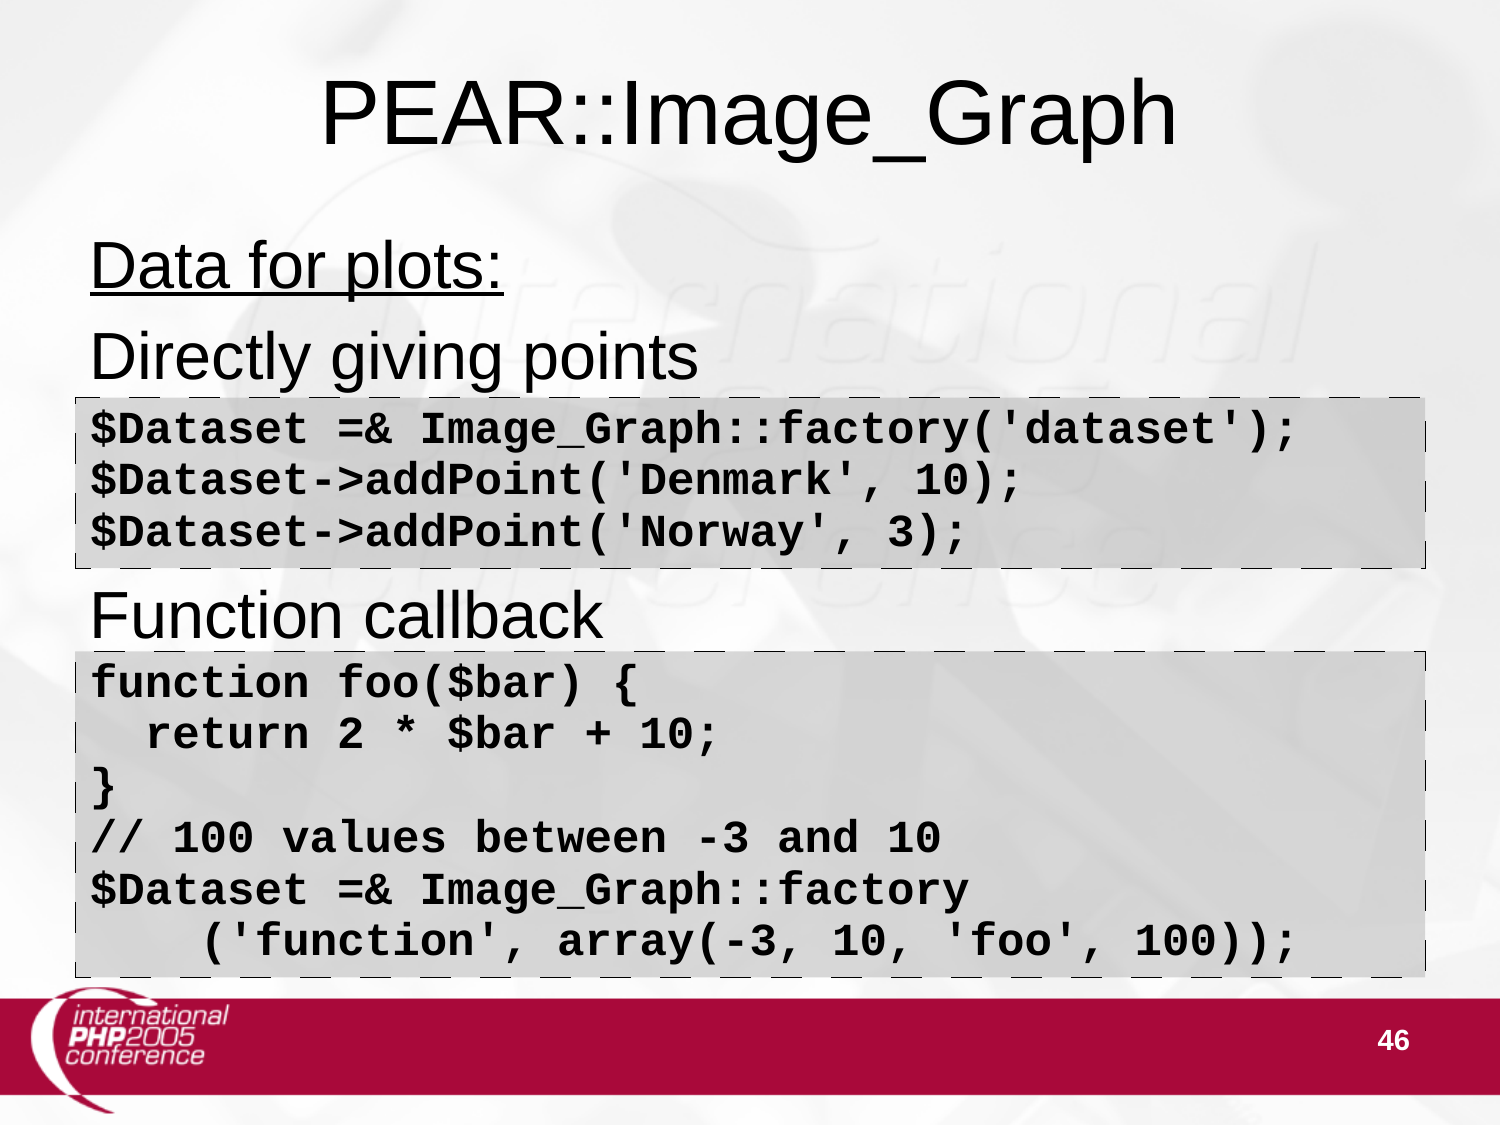

PEAR::Image_Graph
# Data for plots:
Directly giving points
Function callback
$Dataset =& Image_Graph::factory('dataset');
$Dataset->addPoint('Denmark', 10);
$Dataset->addPoint('Norway', 3);
function foo($bar) {
 return 2 * $bar + 10;
}
// 100 values between -3 and 10
$Dataset =& Image_Graph::factory
 ('function', array(-3, 10, 'foo', 100));
46